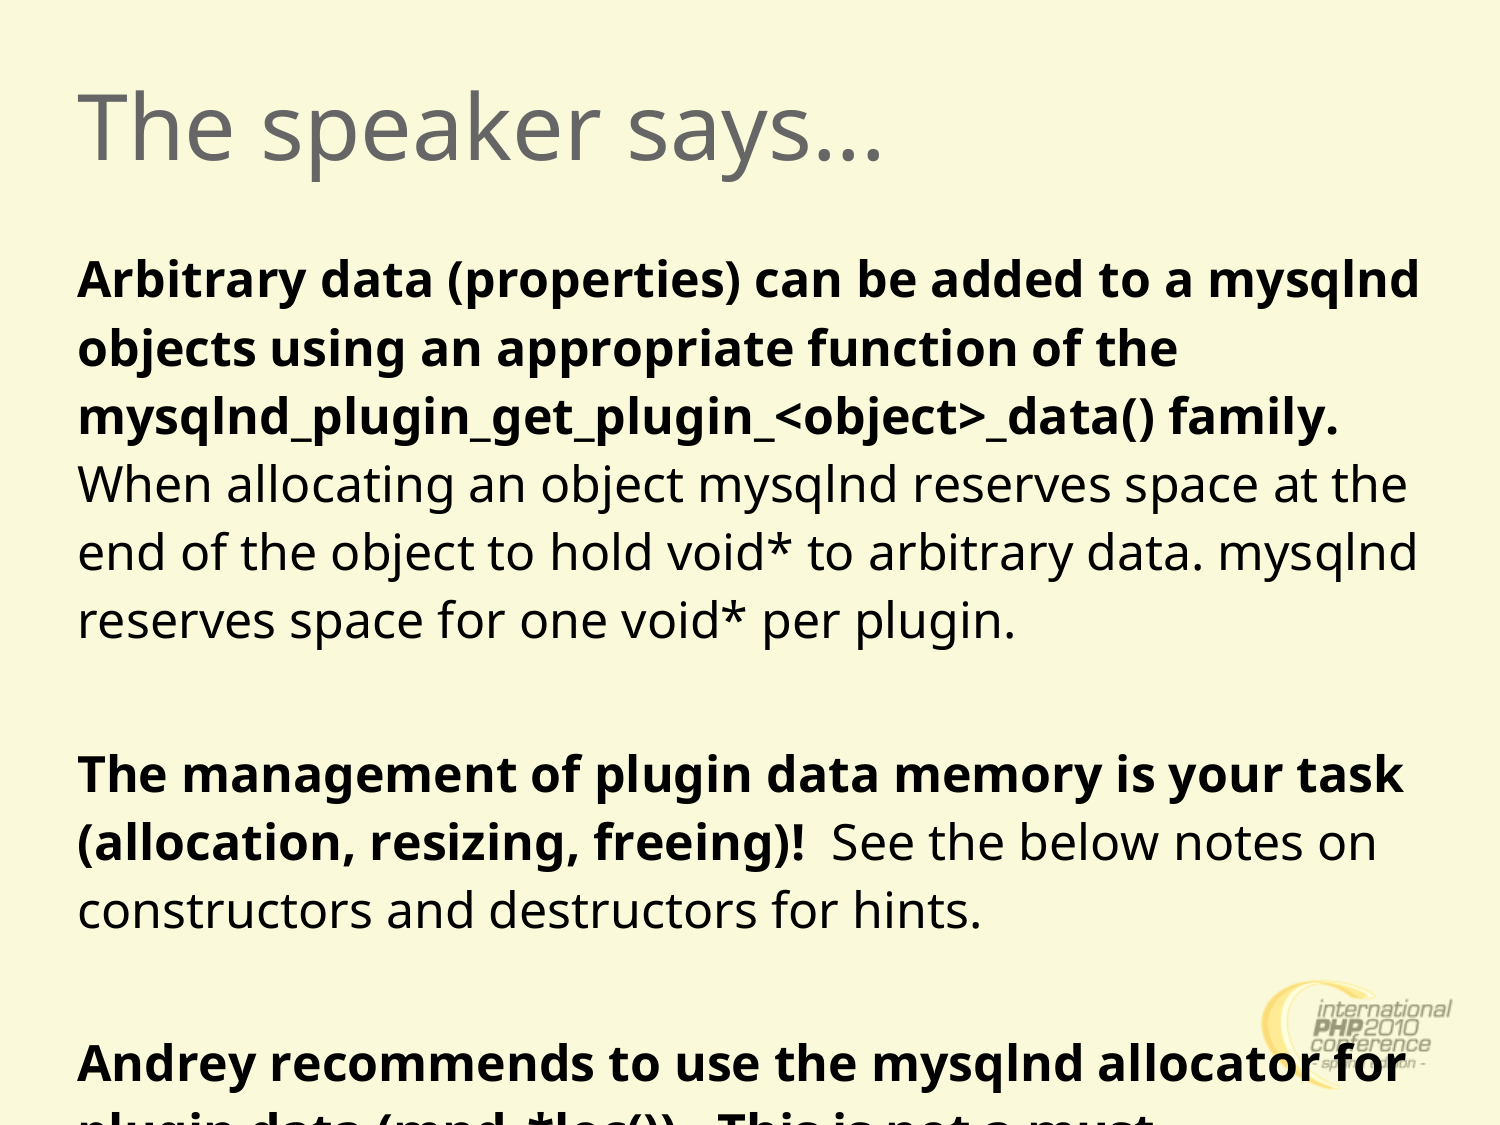

# The speaker says...
Arbitrary data (properties) can be added to a mysqlnd objects using an appropriate function of the mysqlnd_plugin_get_plugin_<object>_data() family. When allocating an object mysqlnd reserves space at the end of the object to hold void* to arbitrary data. mysqlnd reserves space for one void* per plugin.
The management of plugin data memory is your task (allocation, resizing, freeing)! See the below notes on constructors and destructors for hints.
Andrey recommends to use the mysqlnd allocator for plugin data (mnd_*loc()). This is not a must.